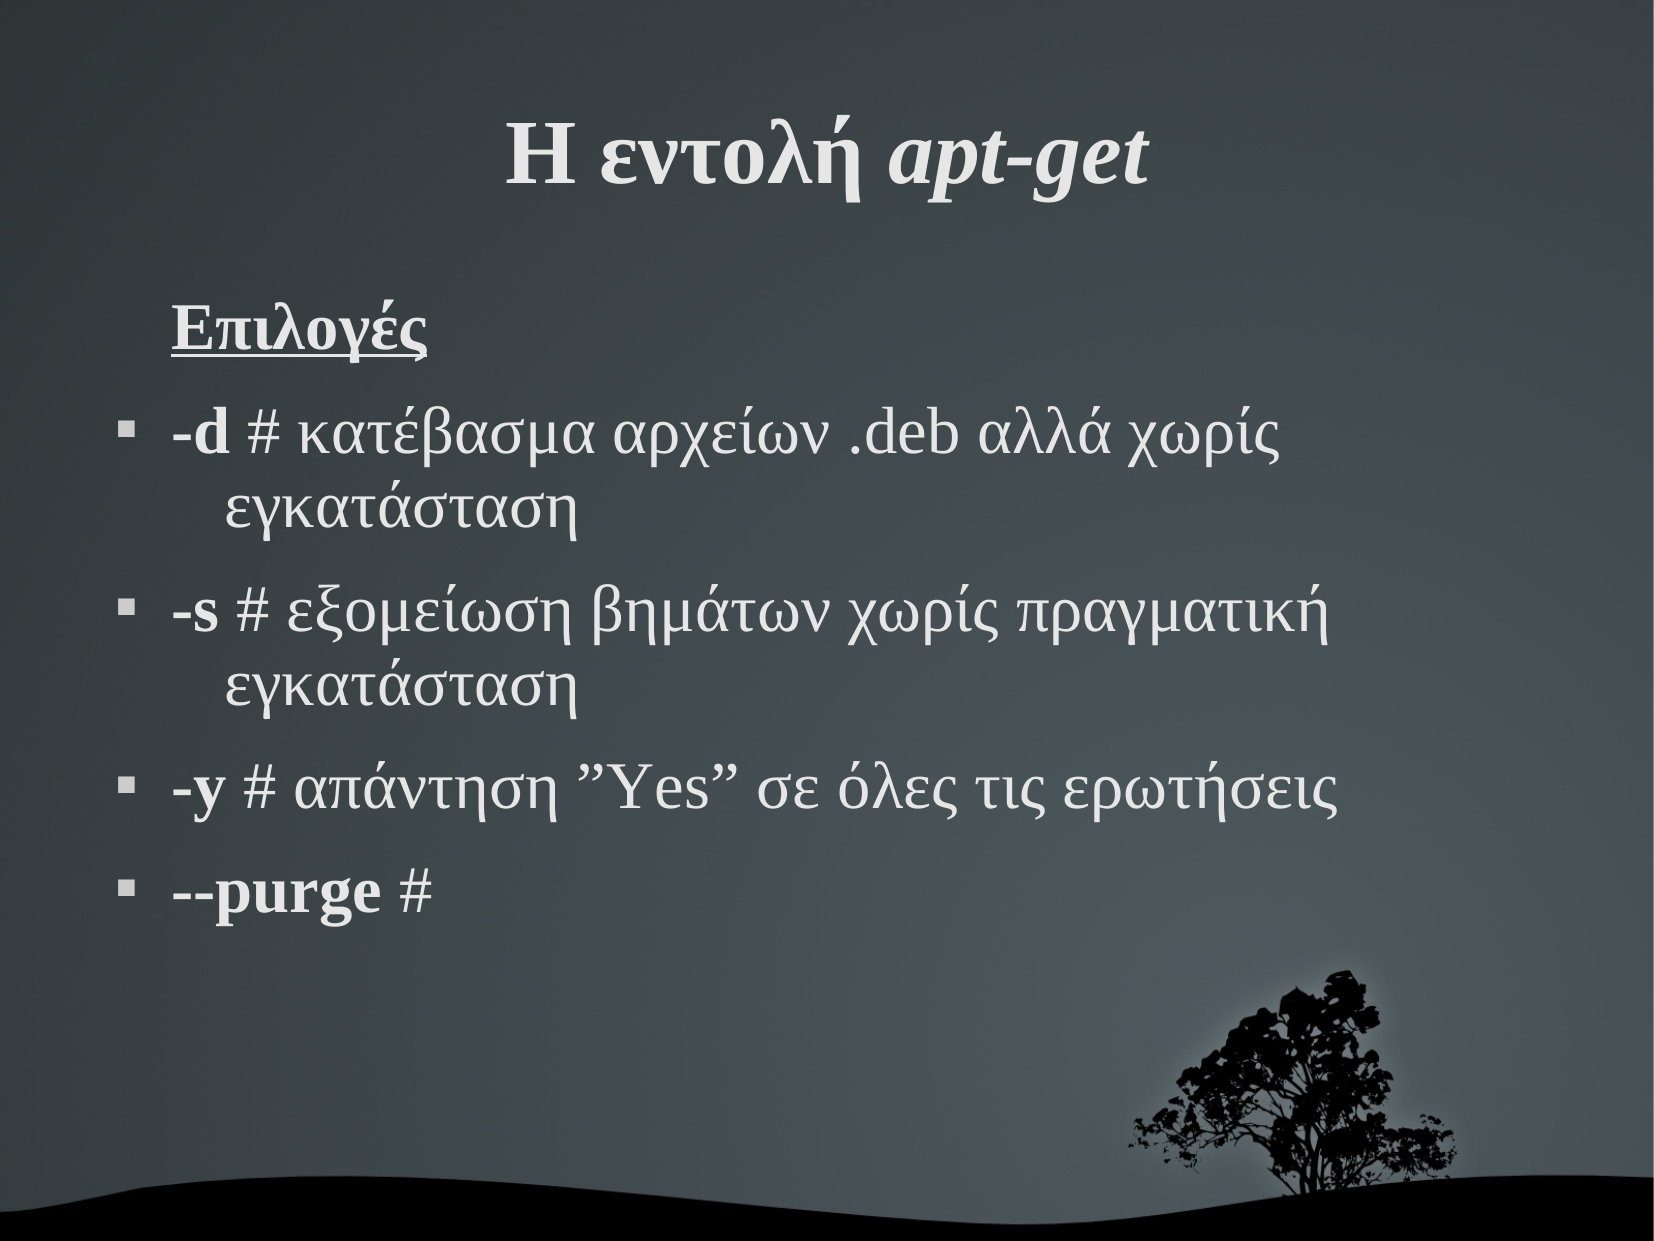

Η εντολή apt-get
# Επιλογές
-d # κατέβασμα αρχείων .deb αλλά χωρίς εγκατάσταση
-s # εξομείωση βημάτων χωρίς πραγματική εγκατάσταση
-y # απάντηση ”Yes” σε όλες τις ερωτήσεις
--purge #